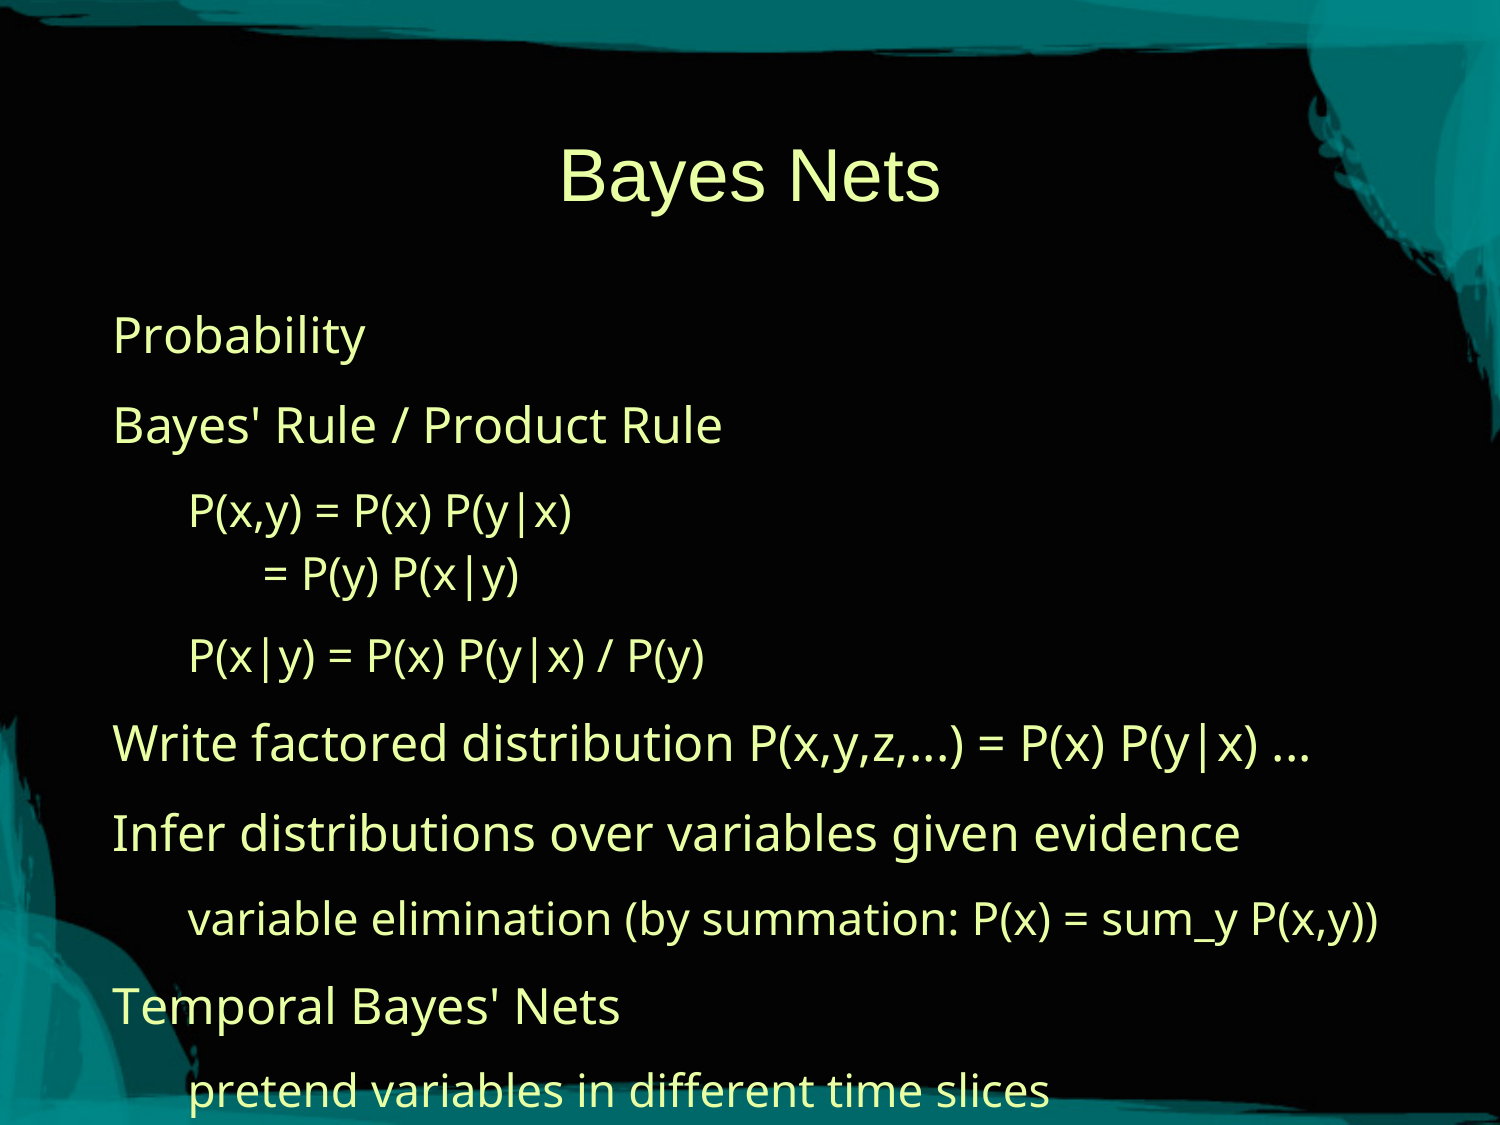

# Bayes Nets
Probability
Bayes' Rule / Product Rule
P(x,y) = P(x) P(y|x)
	= P(y) P(x|y)
P(x|y) = P(x) P(y|x) / P(y)
Write factored distribution P(x,y,z,...) = P(x) P(y|x) ...
Infer distributions over variables given evidence
variable elimination (by summation: P(x) = sum_y P(x,y))
Temporal Bayes' Nets
pretend variables in different time slices